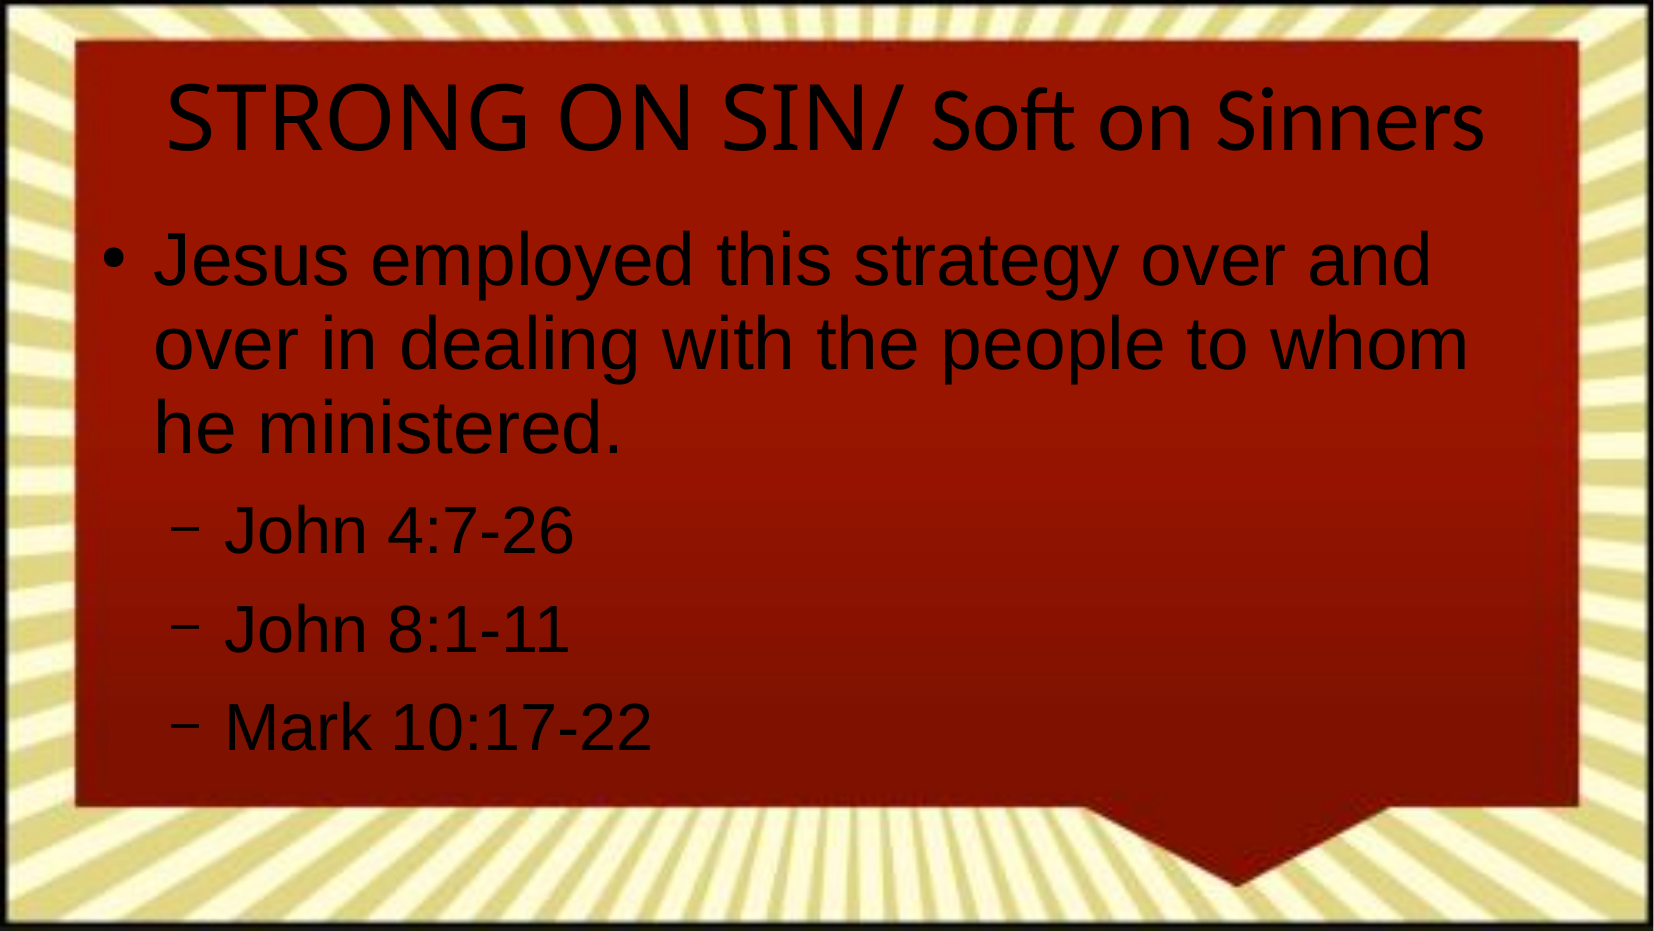

# STRONG ON SIN/ Soft on Sinners
Jesus employed this strategy over and over in dealing with the people to whom he ministered.
John 4:7-26
John 8:1-11
Mark 10:17-22